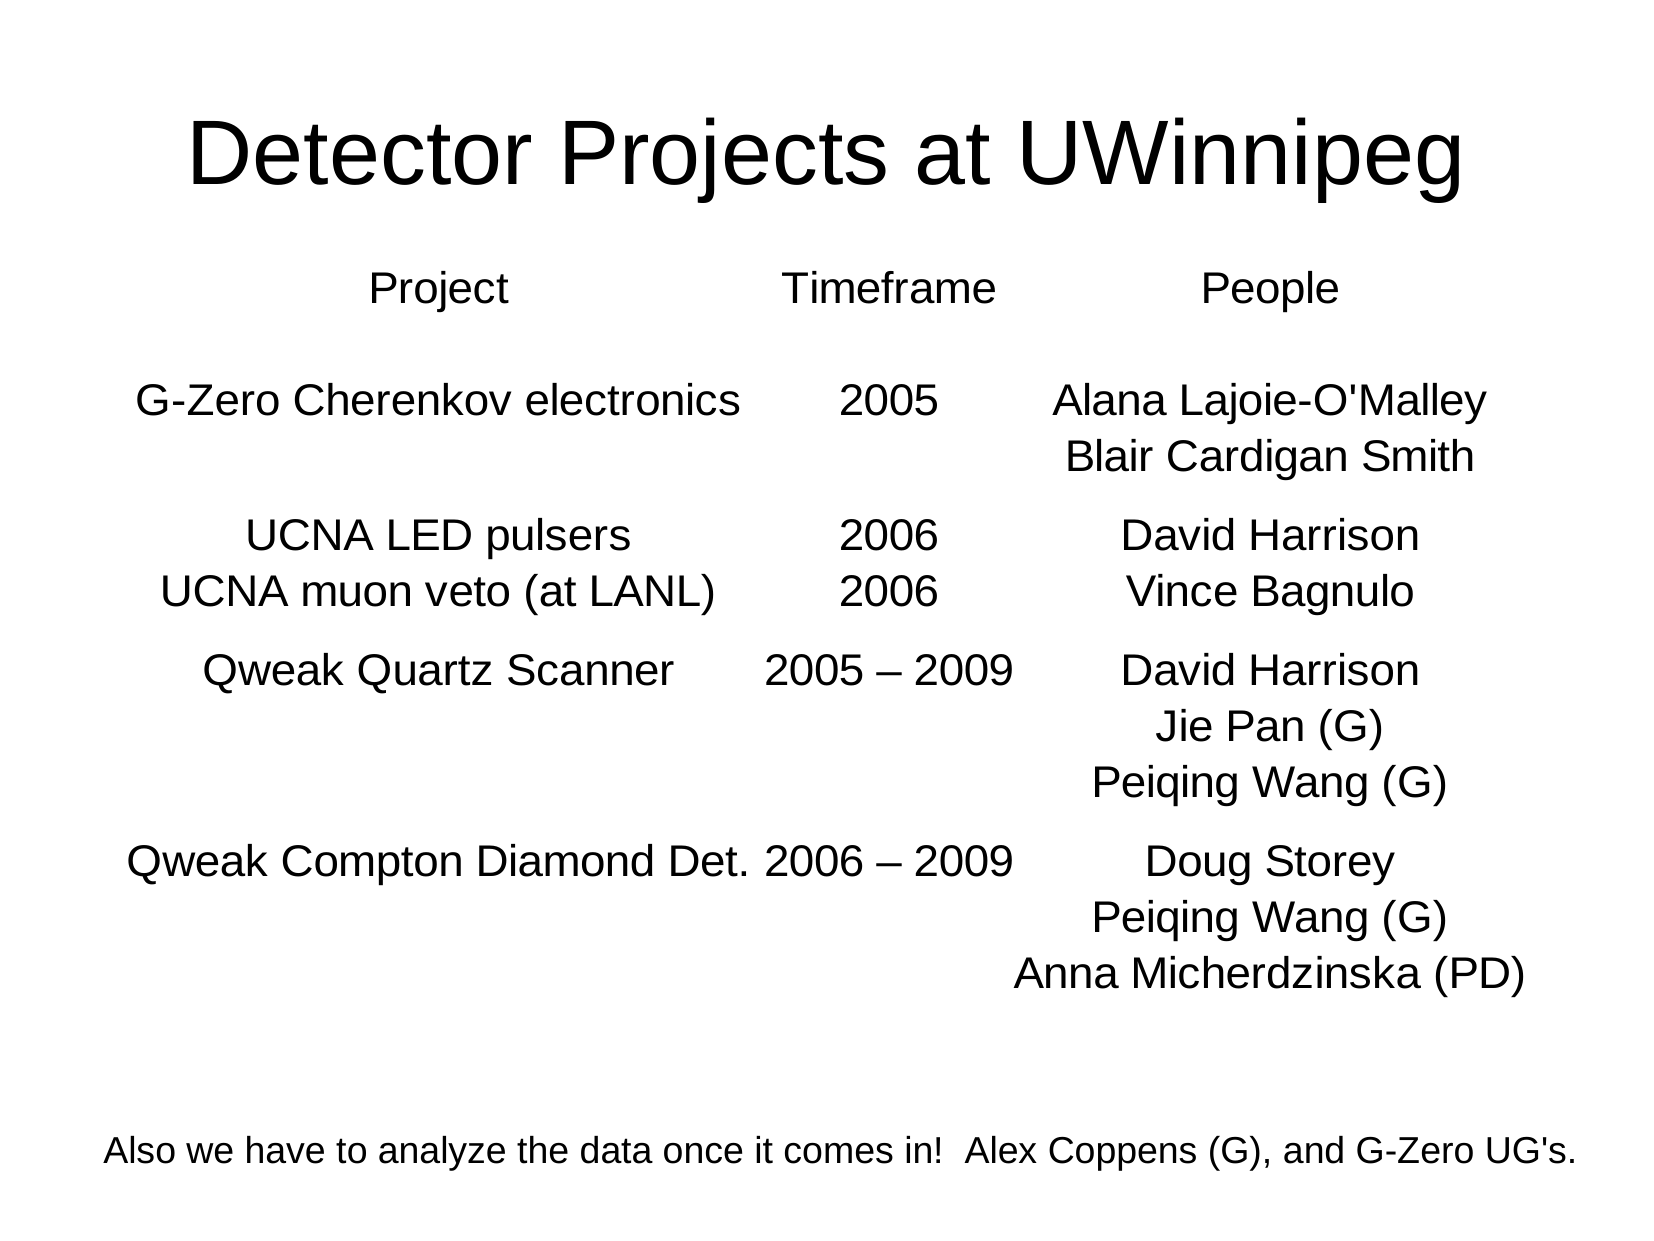

# Detector Projects at UWinnipeg
Also we have to analyze the data once it comes in! Alex Coppens (G), and G-Zero UG's.